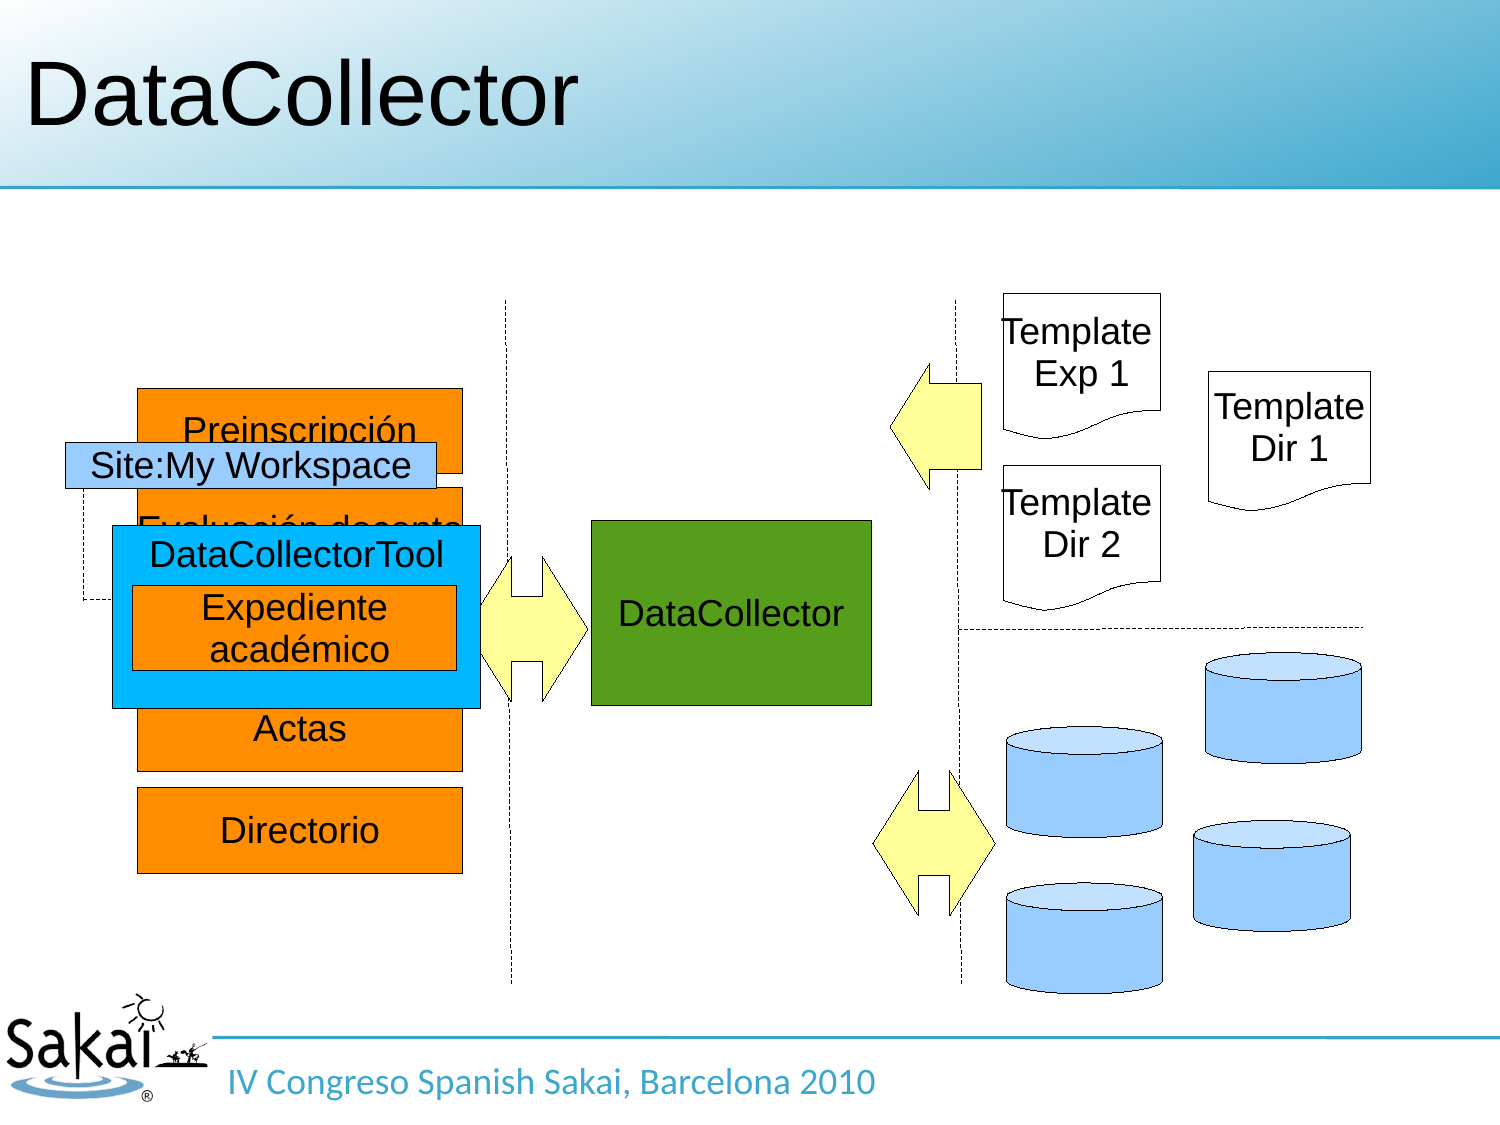

# DataCollector
Template
Exp 1
Template
Dir 1
Preinscripción
Evaluación docente
Actas
Directorio
Site:My Workspace
DataCollectorTool
Template
Dir 2
DataCollector
Expediente
 académico